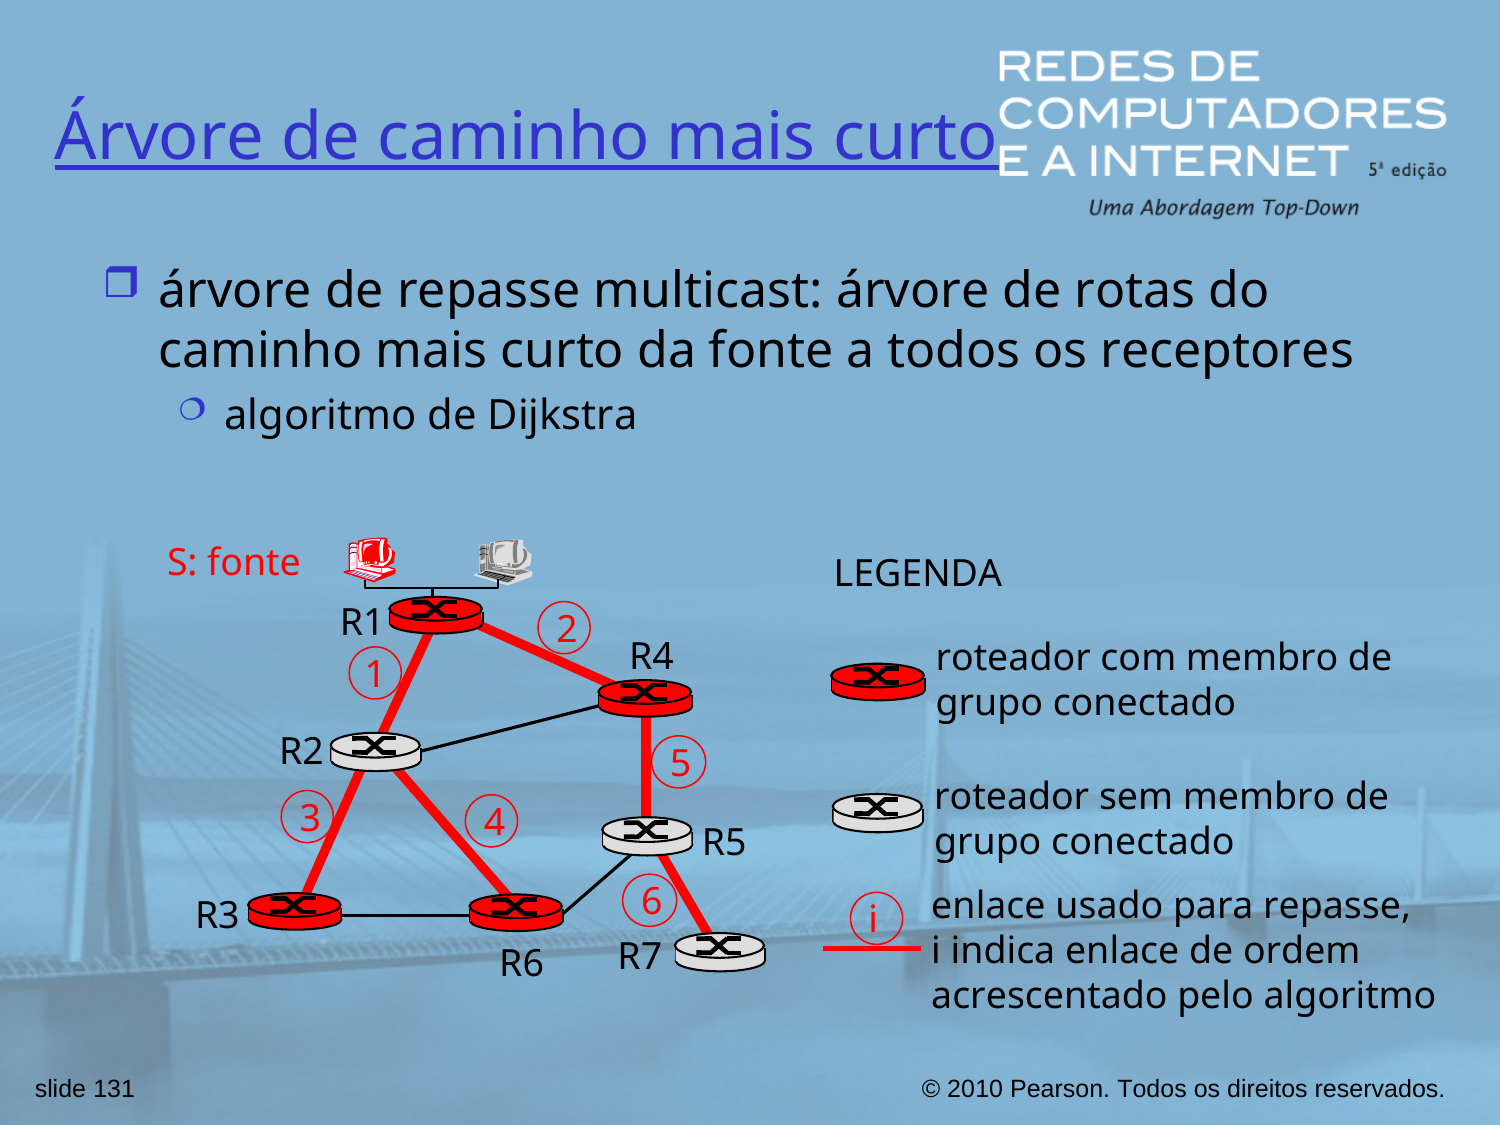

# Árvore de caminho mais curto
árvore de repasse multicast: árvore de rotas do caminho mais curto da fonte a todos os receptores
algoritmo de Dijkstra
S: fonte
LEGENDA
R1
2
R4
roteador com membro de
grupo conectado
1
R2
5
roteador sem membro de
grupo conectado
3
4
R5
6
enlace usado para repasse,
i indica enlace de ordem
acrescentado pelo algoritmo
R3
i
R7
R6